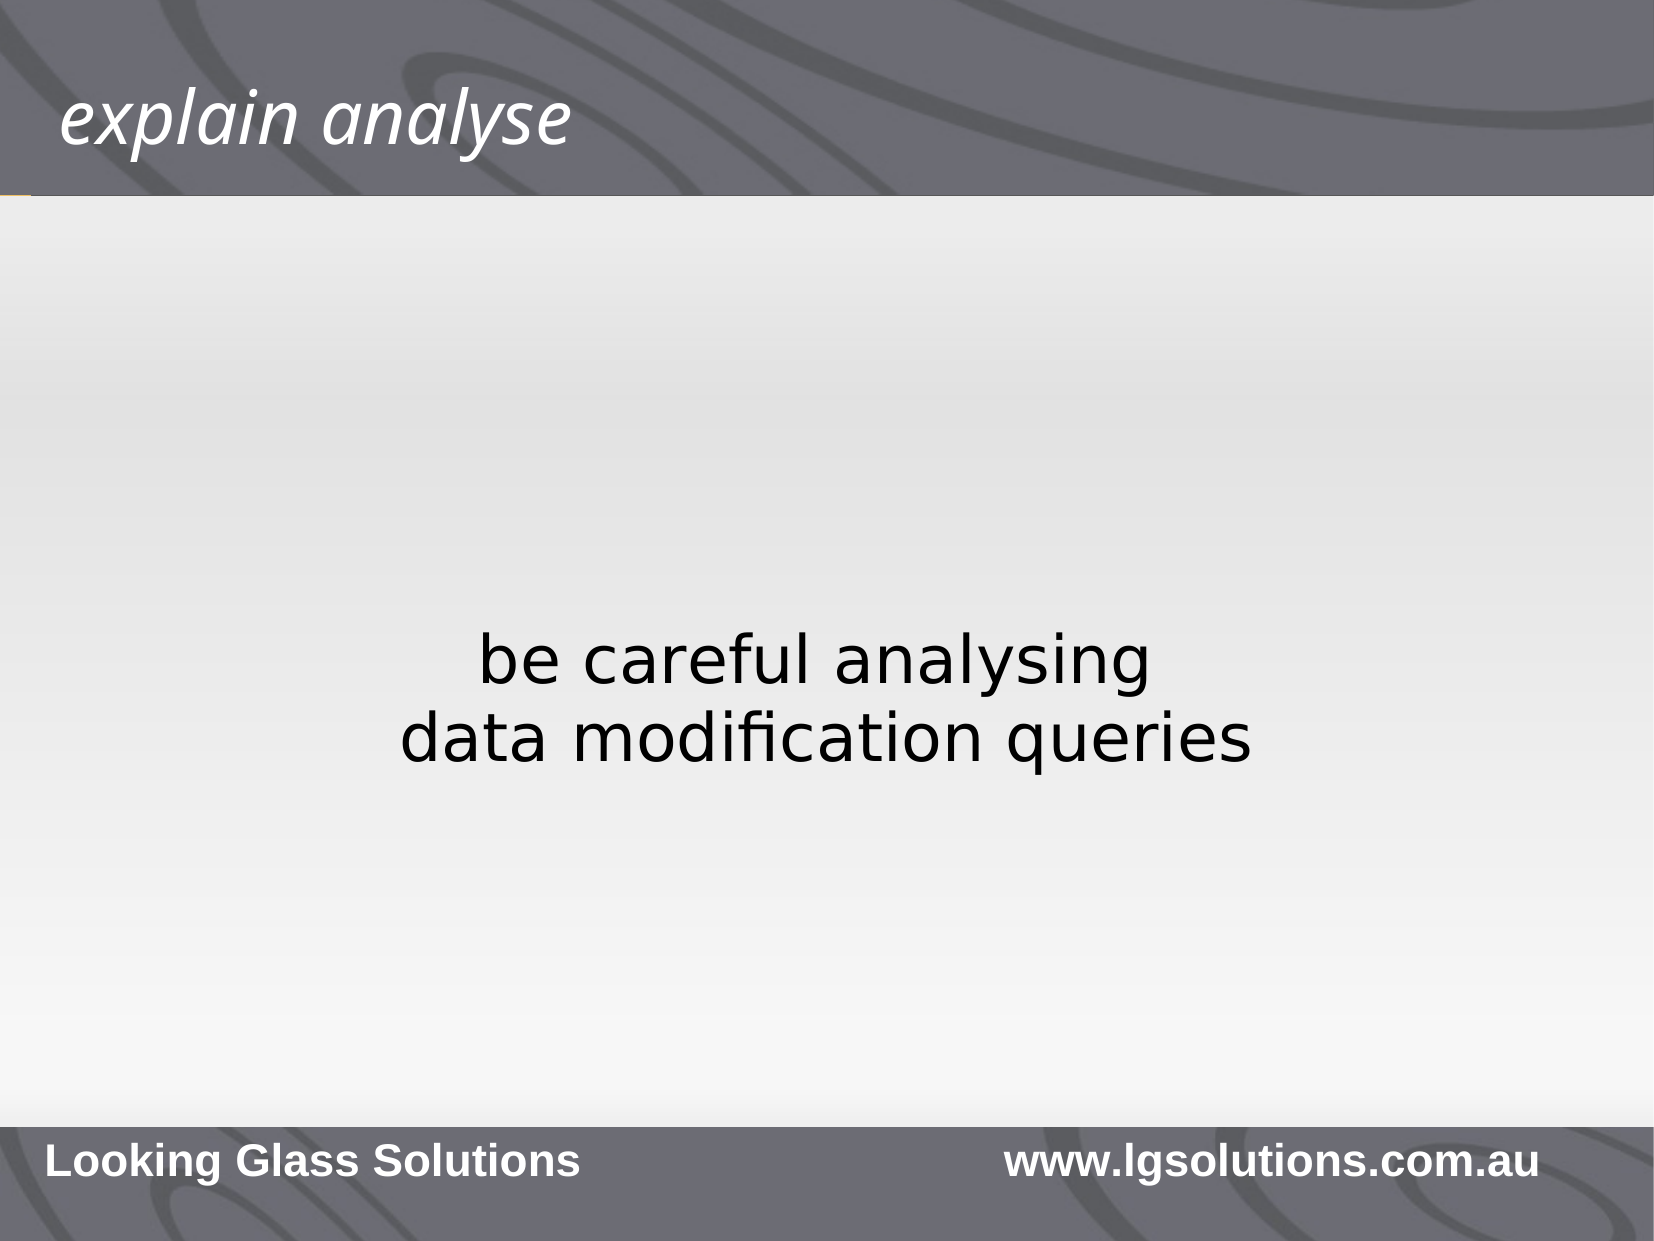

# explain analyse
be careful analysing
data modification queries